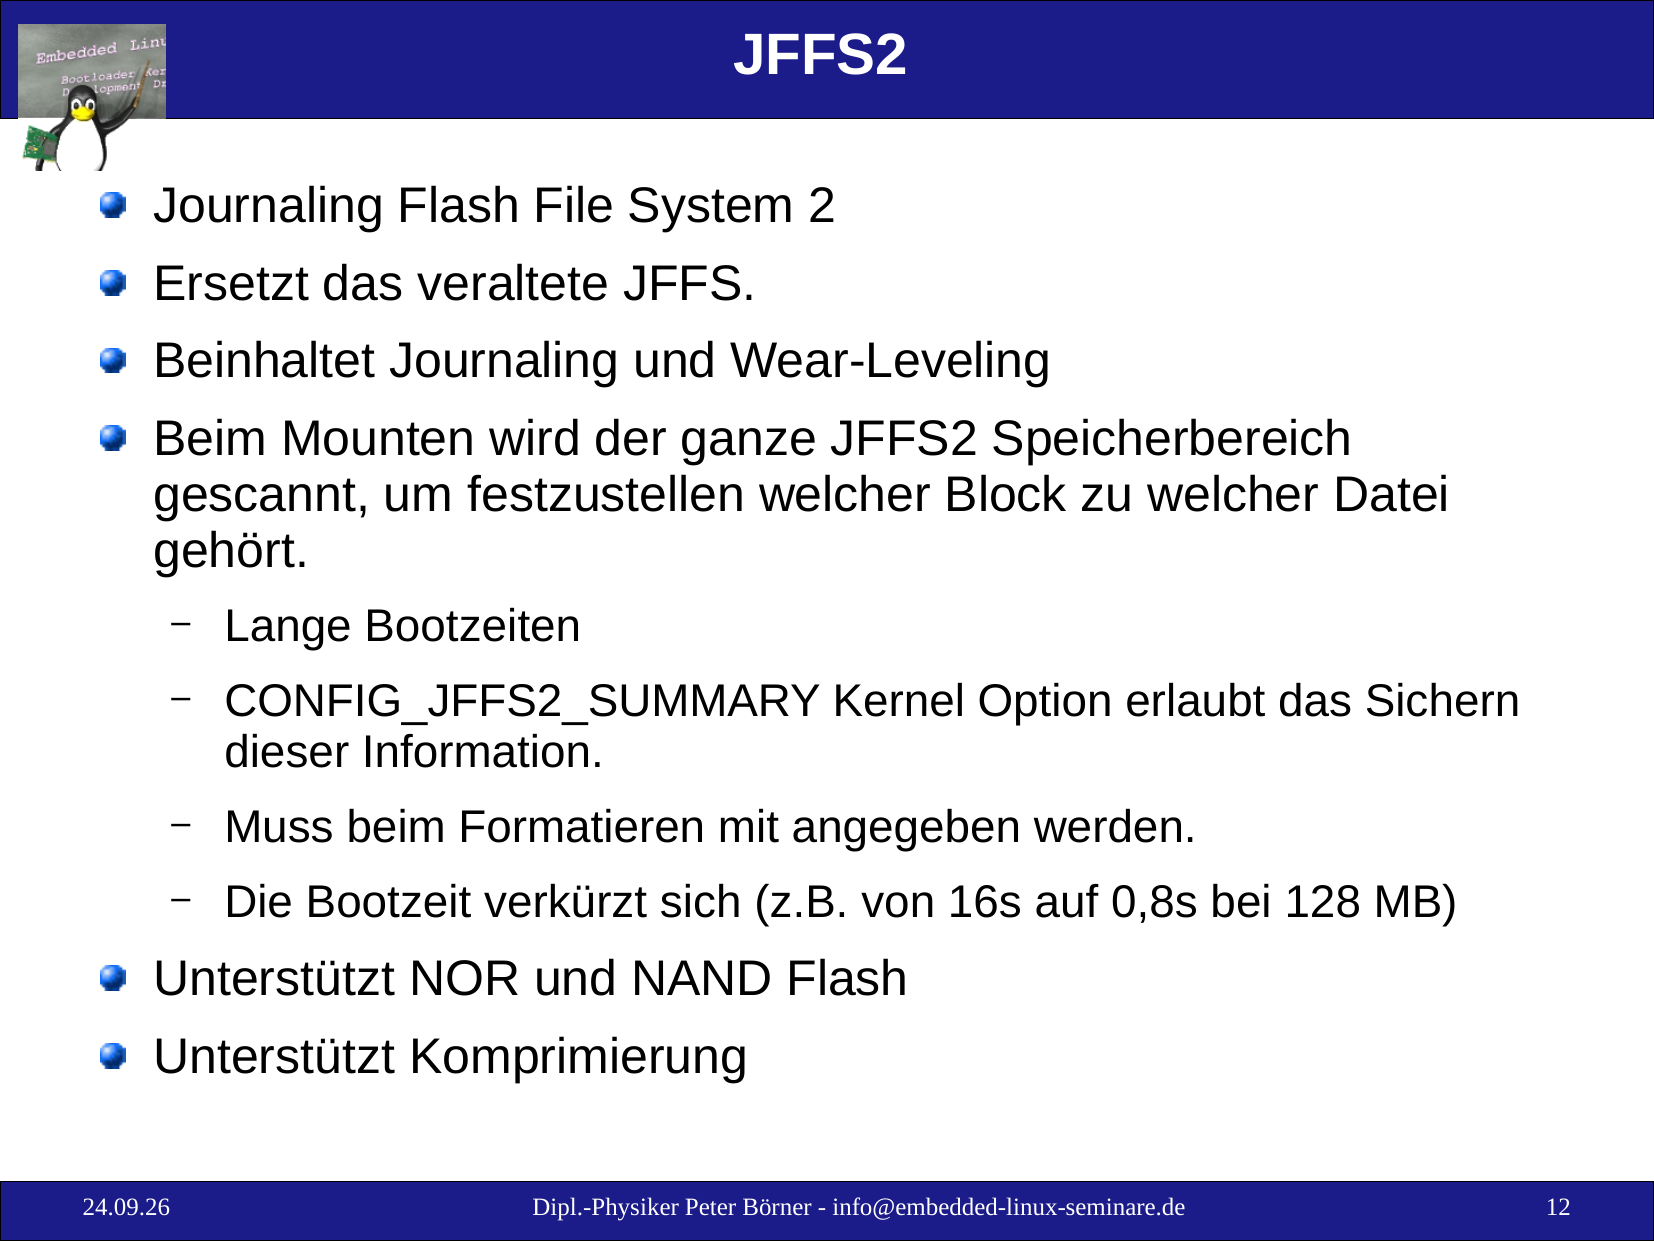

# JFFS2
Journaling Flash File System 2
Ersetzt das veraltete JFFS.
Beinhaltet Journaling und Wear-Leveling
Beim Mounten wird der ganze JFFS2 Speicherbereich gescannt, um festzustellen welcher Block zu welcher Datei gehört.
Lange Bootzeiten
CONFIG_JFFS2_SUMMARY Kernel Option erlaubt das Sichern dieser Information.
Muss beim Formatieren mit angegeben werden.
Die Bootzeit verkürzt sich (z.B. von 16s auf 0,8s bei 128 MB)
Unterstützt NOR und NAND Flash
Unterstützt Komprimierung
 Dipl.-Physiker Peter Börner - info@embedded-linux-seminare.de
12